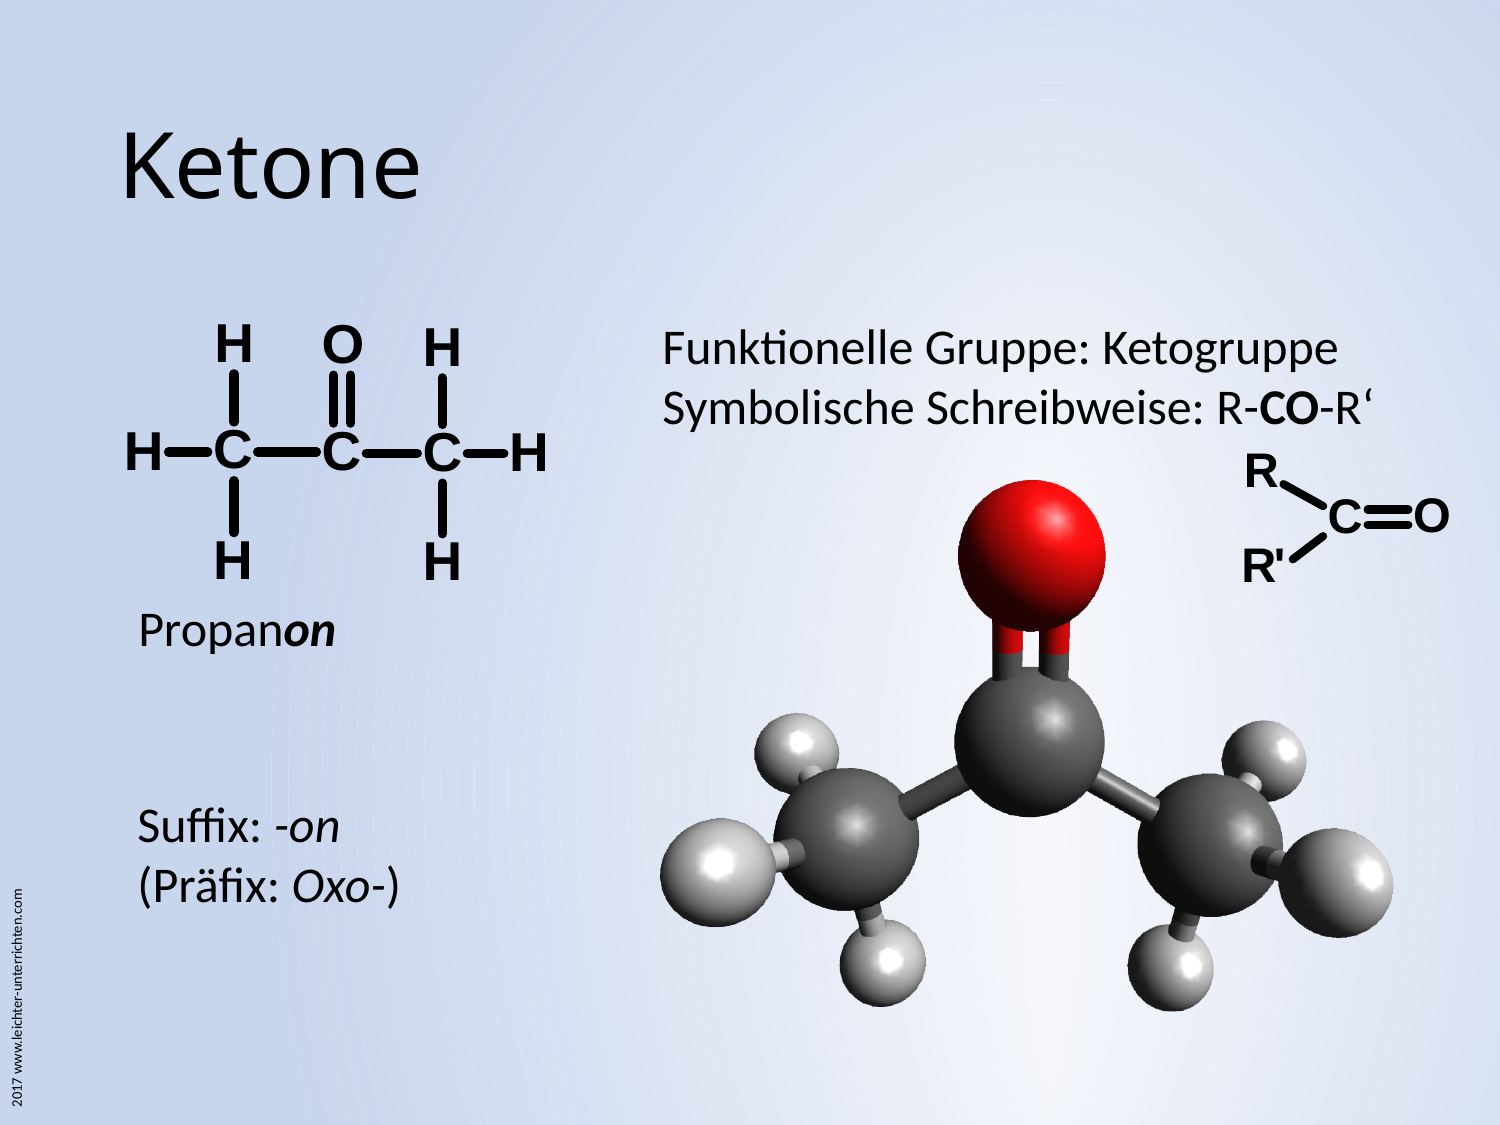

# Ketone
Funktionelle Gruppe: Ketogruppe
Symbolische Schreibweise: R-CO-R‘
Propanon
Suffix: -on
(Präfix: Oxo-)